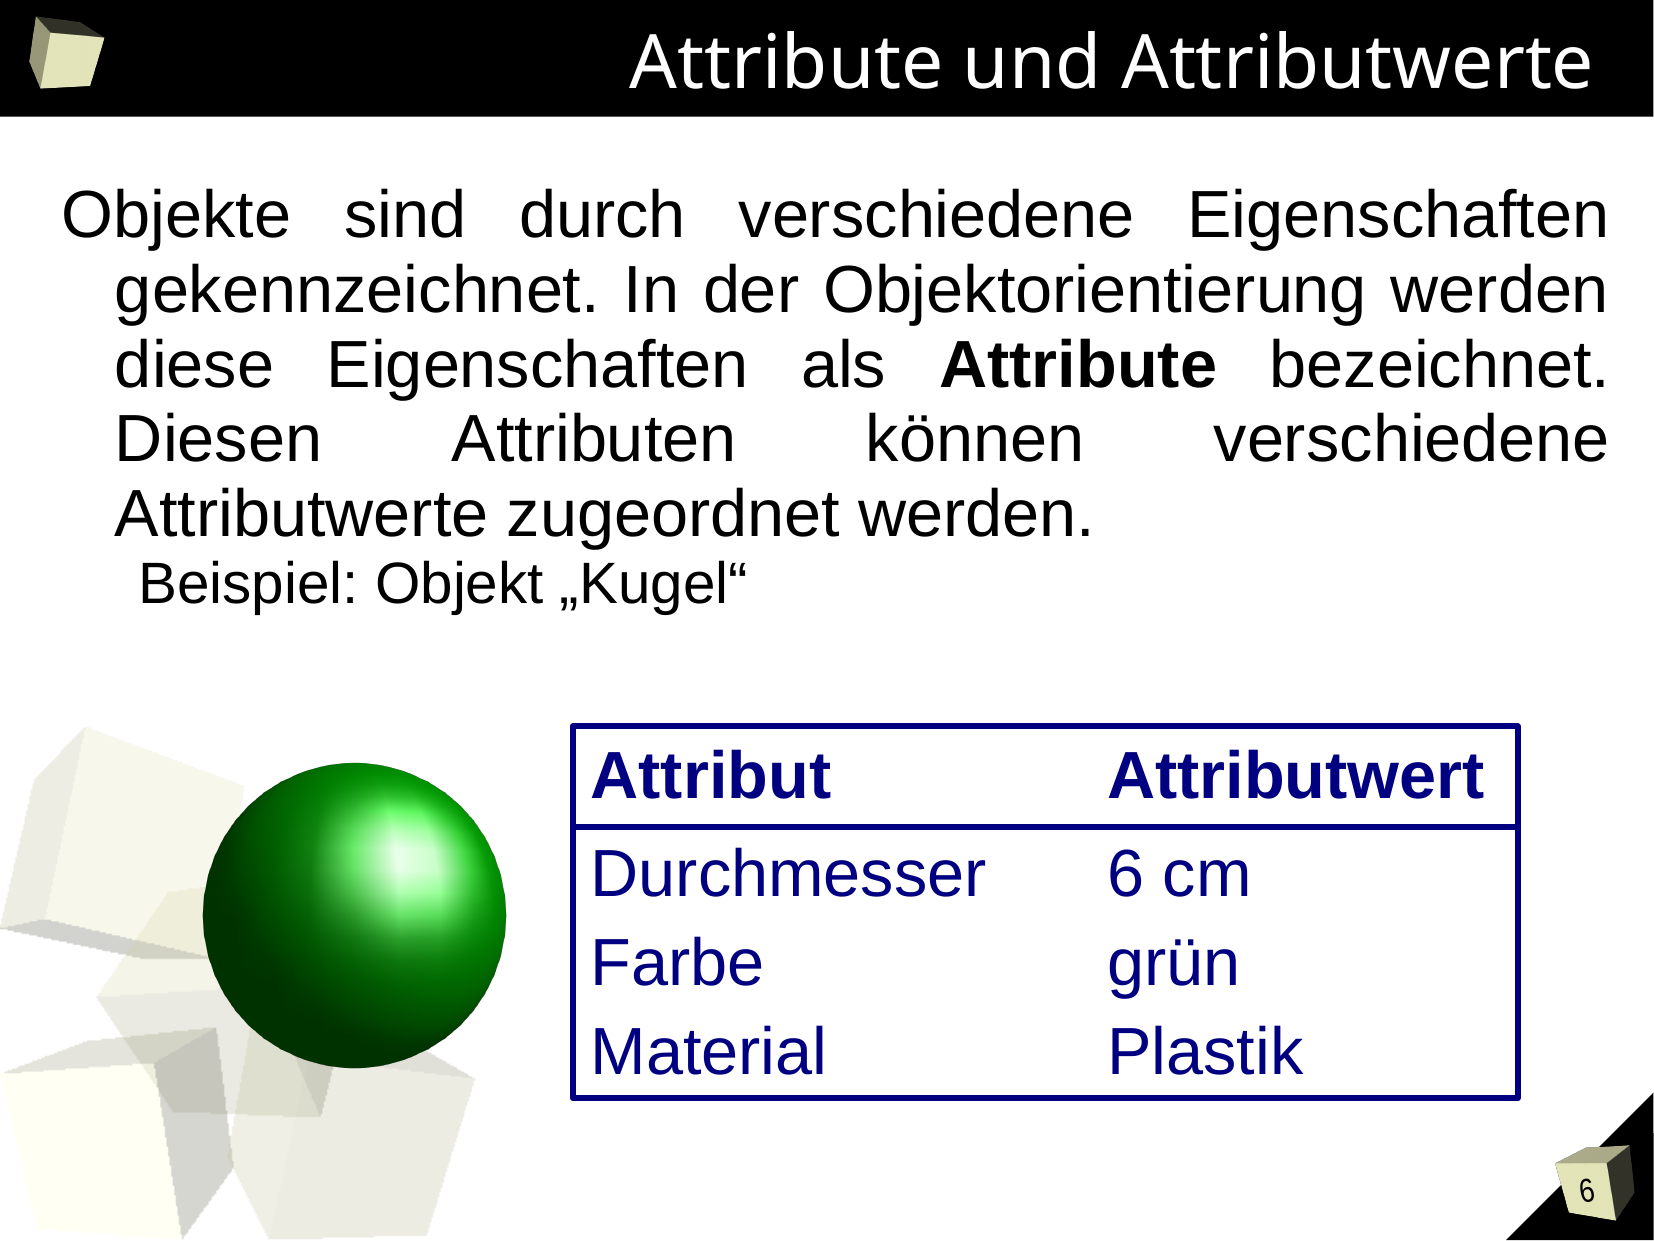

# Attribute und Attributwerte
Objekte sind durch verschiedene Eigenschaften gekennzeichnet. In der Objektorientierung werden diese Eigenschaften als Attribute bezeichnet. Diesen Attributen können verschiedene Attributwerte zugeordnet werden.
Beispiel: Objekt „Kugel“
Attribut				Attributwert
Durchmesser		6 cm
Farbe					grün
Material				Plastik